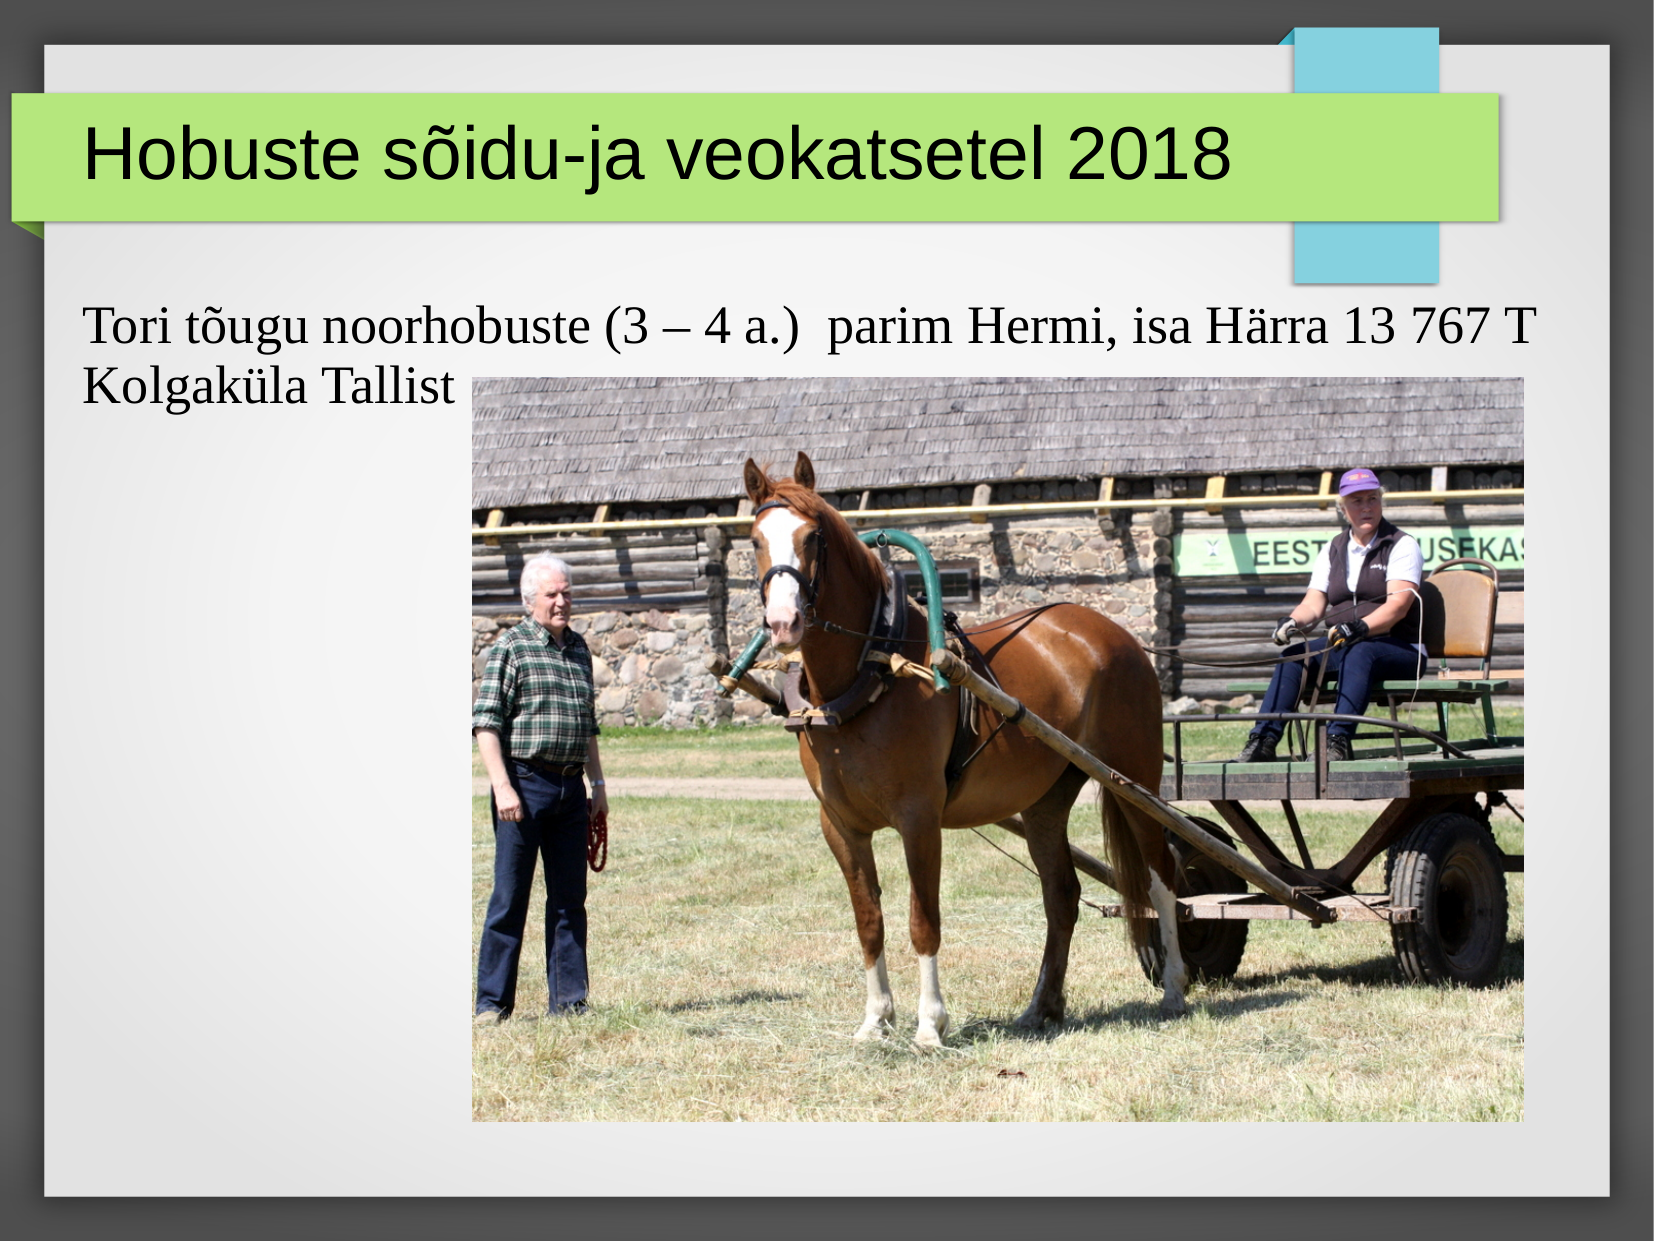

# Hobuste sõidu-ja veokatsetel 2018
Tori tõugu noorhobuste (3 – 4 a.) parim Hermi, isa Härra 13 767 T Kolgaküla Tallist